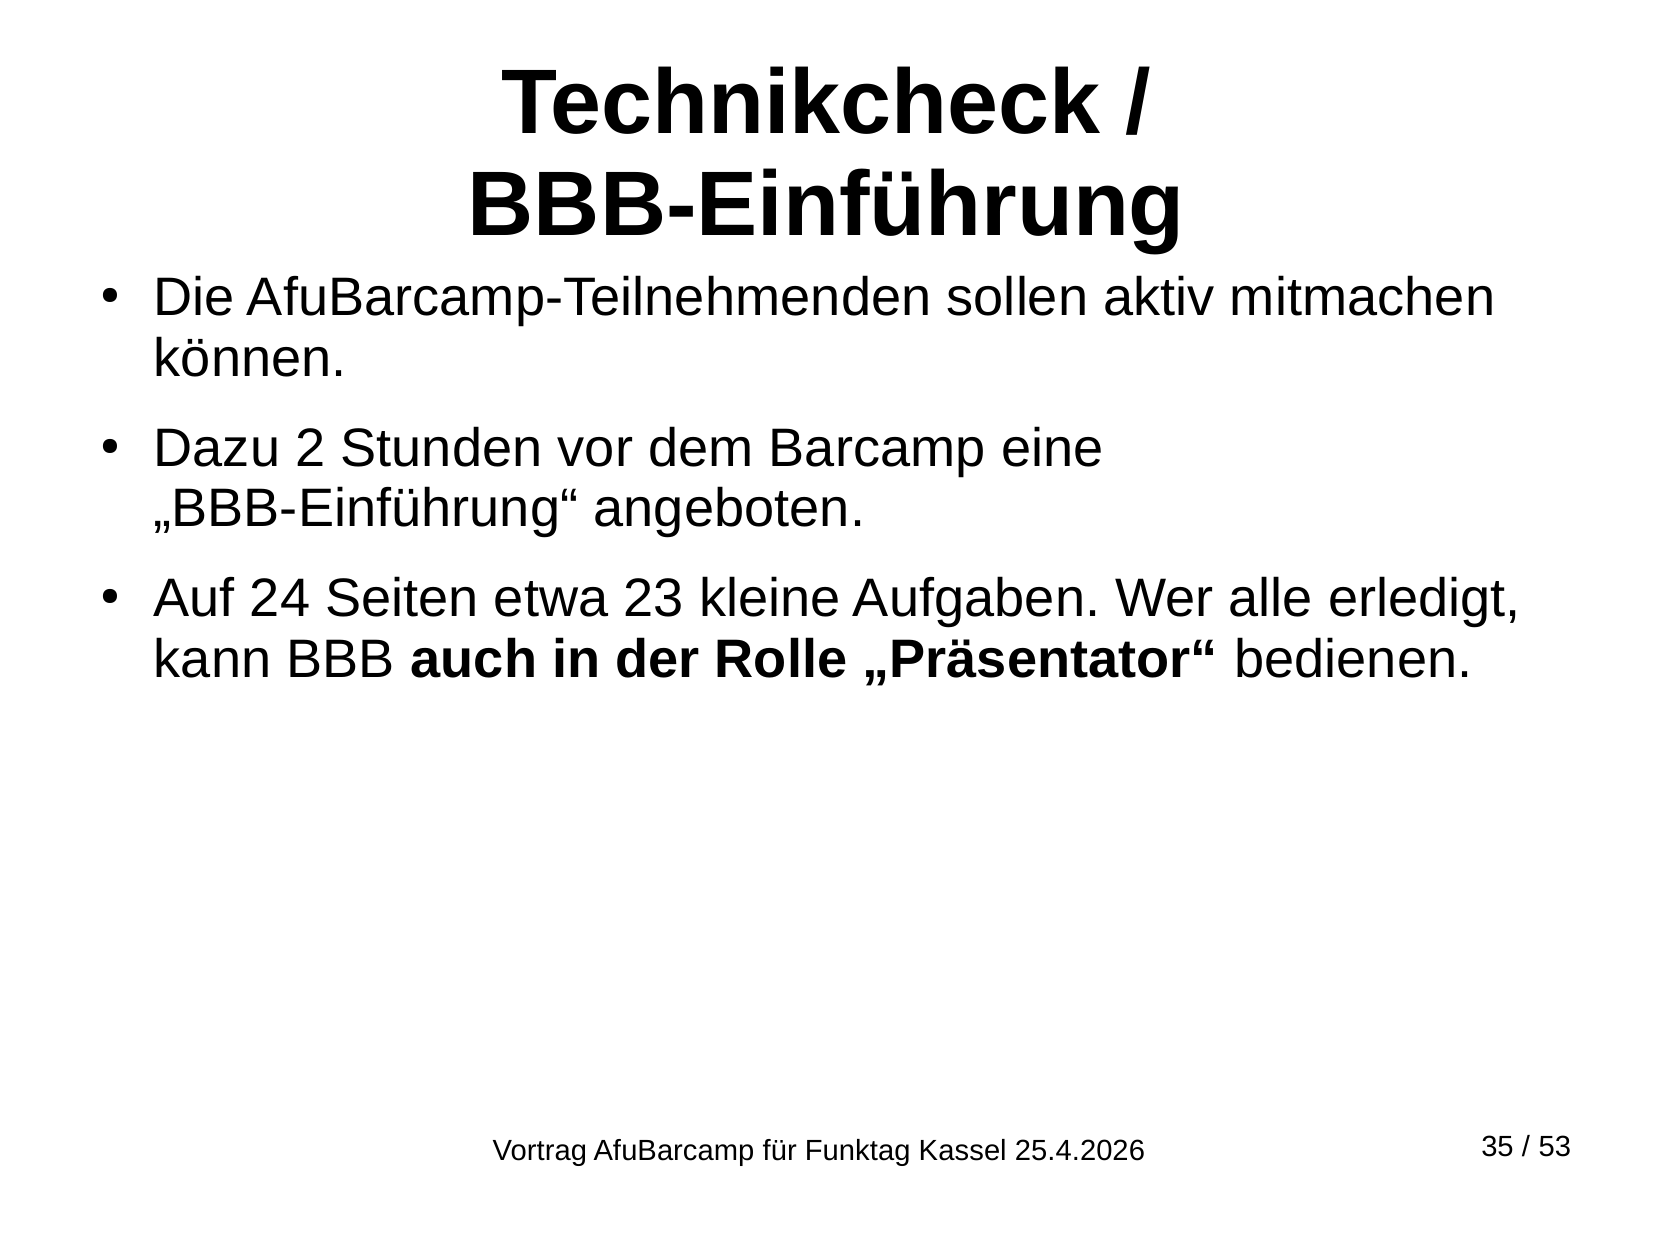

# Technikcheck / BBB-Einführung
Die AfuBarcamp-Teilnehmenden sollen aktiv mitmachen können.
Dazu 2 Stunden vor dem Barcamp eine
„BBB-Einführung“ angeboten.
Auf 24 Seiten etwa 23 kleine Aufgaben. Wer alle erledigt, kann BBB auch in der Rolle „Präsentator“ bedienen.